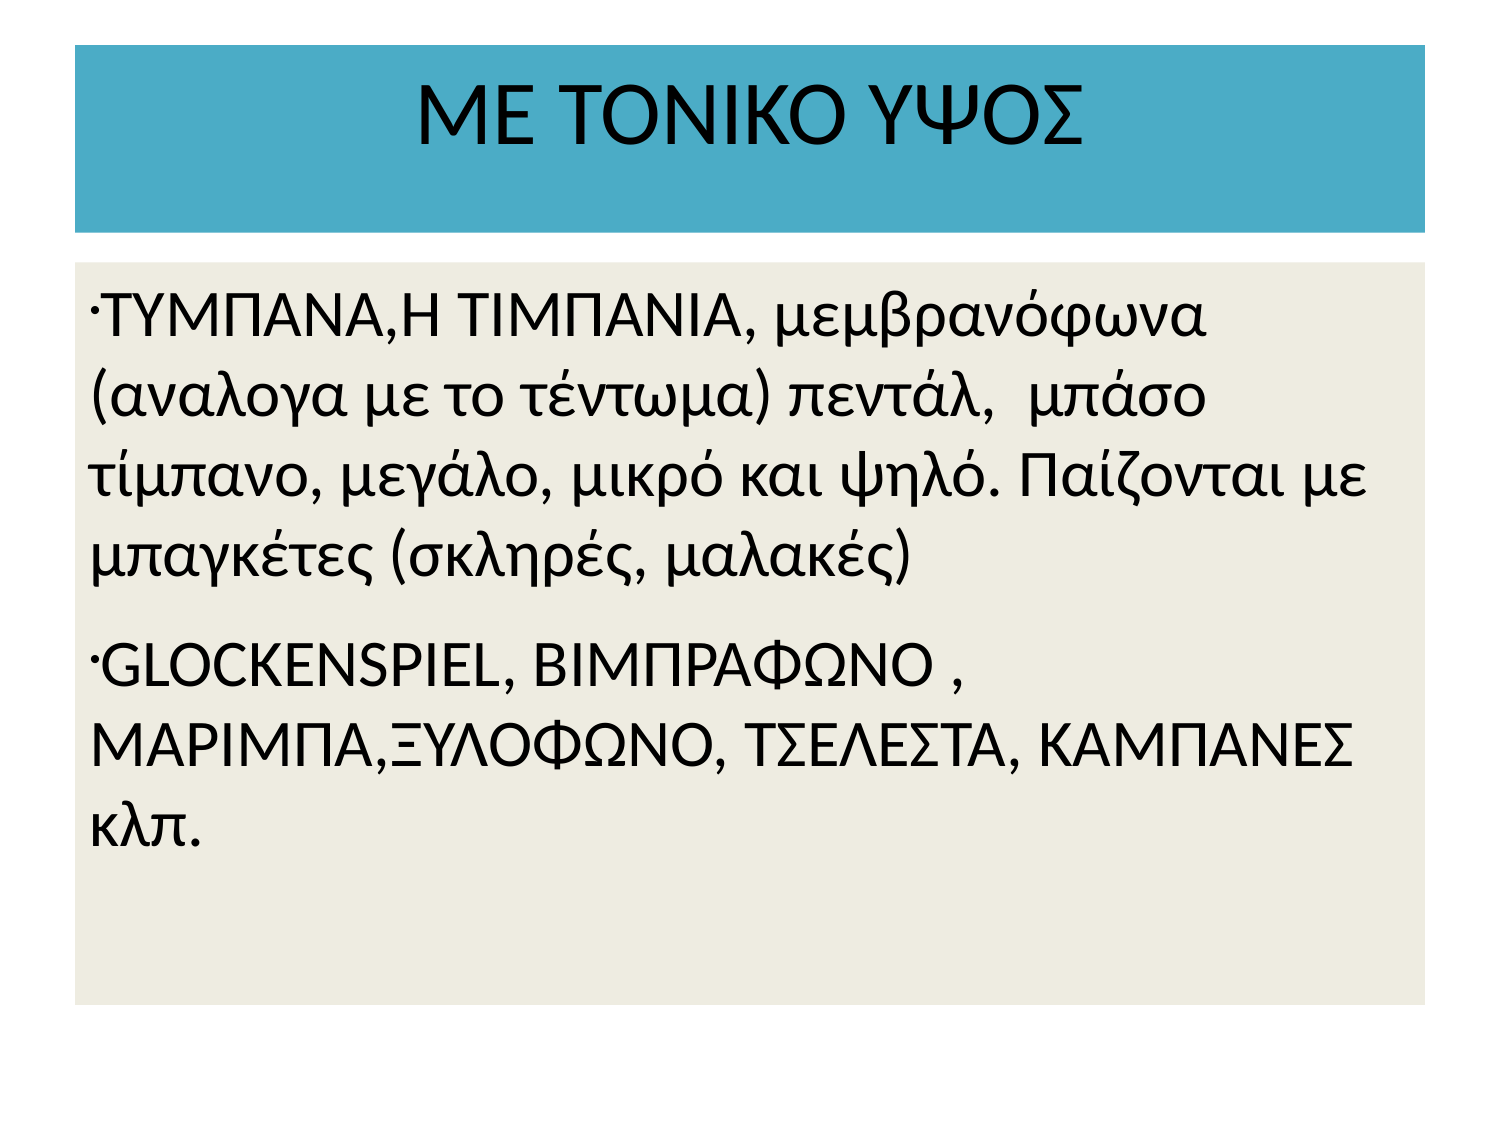

# ΜΕ ΤΟΝΙΚΟ ΥΨΟΣ
ΤΥΜΠΑΝΑ,Ή ΤΙΜΠΑΝΙΑ, μεμβρανόφωνα (αναλογα με το τέντωμα) πεντάλ, μπάσο τίμπανο, μεγάλο, μικρό και ψηλό. Παίζονται με μπαγκέτες (σκληρές, μαλακές)
GLOCKENSPIEL, ΒΙΜΠΡΑΦΩΝΟ , ΜΑΡΙΜΠΑ,ΞΥΛΟΦΩΝΟ, ΤΣΕΛΕΣΤΑ, ΚΑΜΠΑΝΕΣ κλπ.